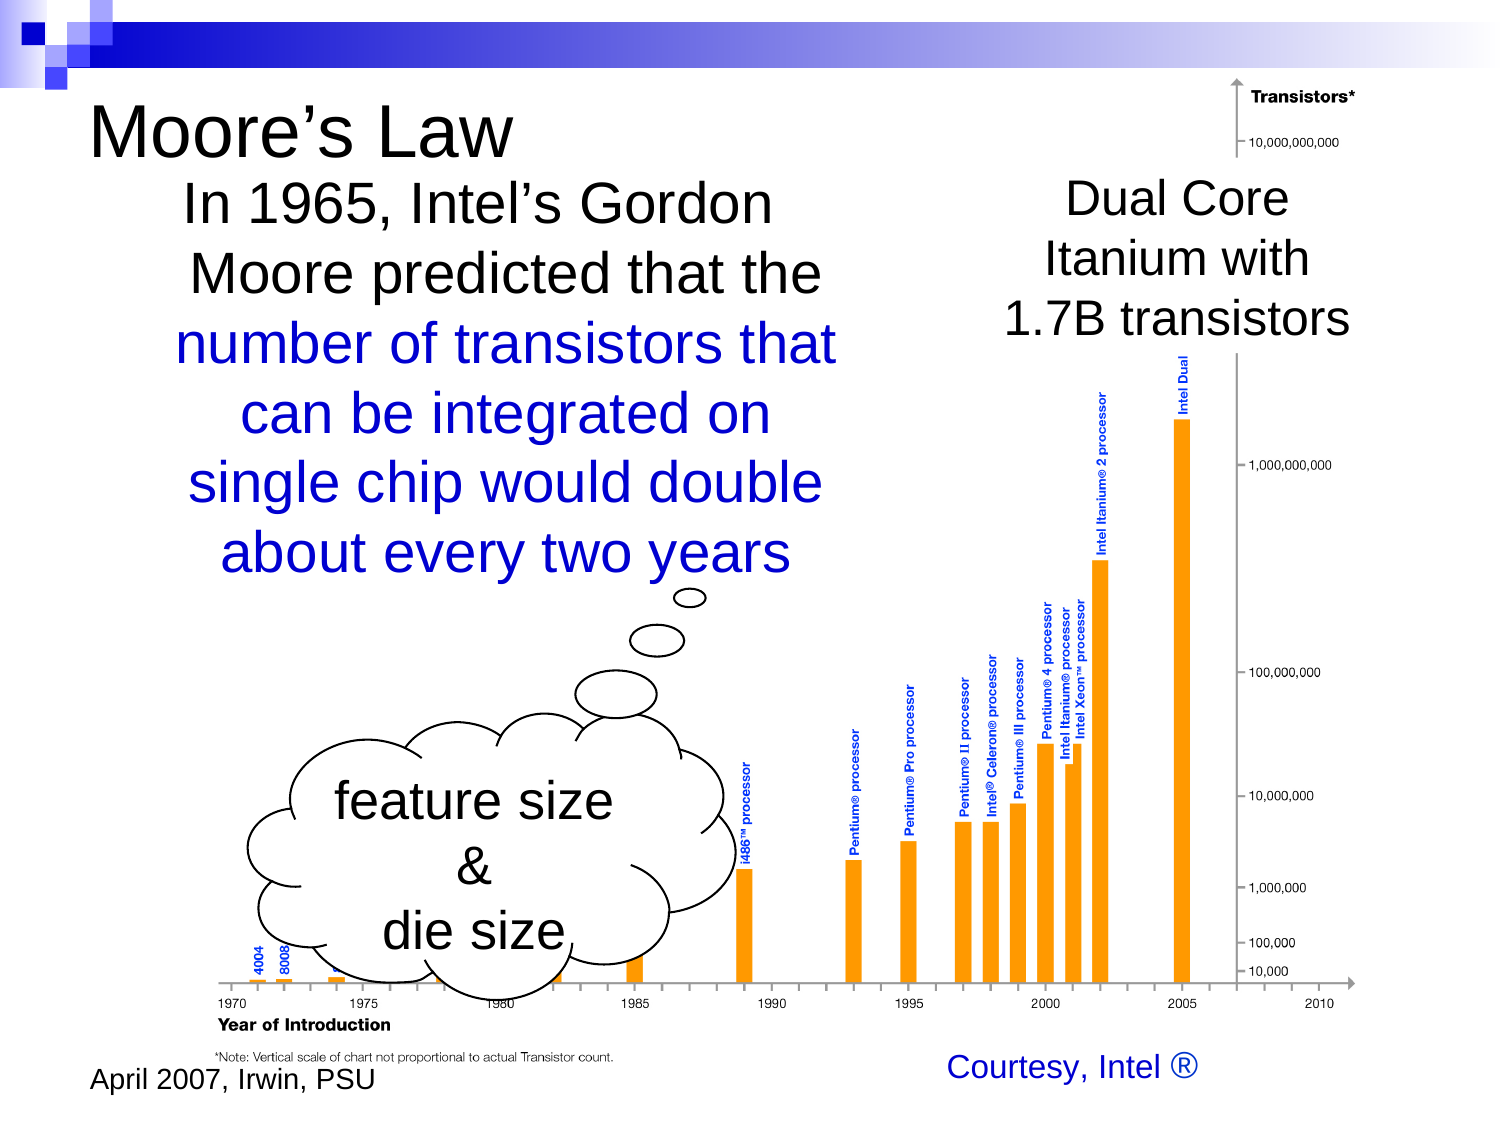

# Moore’s Law
In 1965, Intel’s Gordon Moore predicted that the number of transistors that can be integrated on single chip would double about every two years
Dual Core Itanium with 1.7B transistors
feature size
&
die size
April 2007, Irwin, PSU
Courtesy, Intel ®